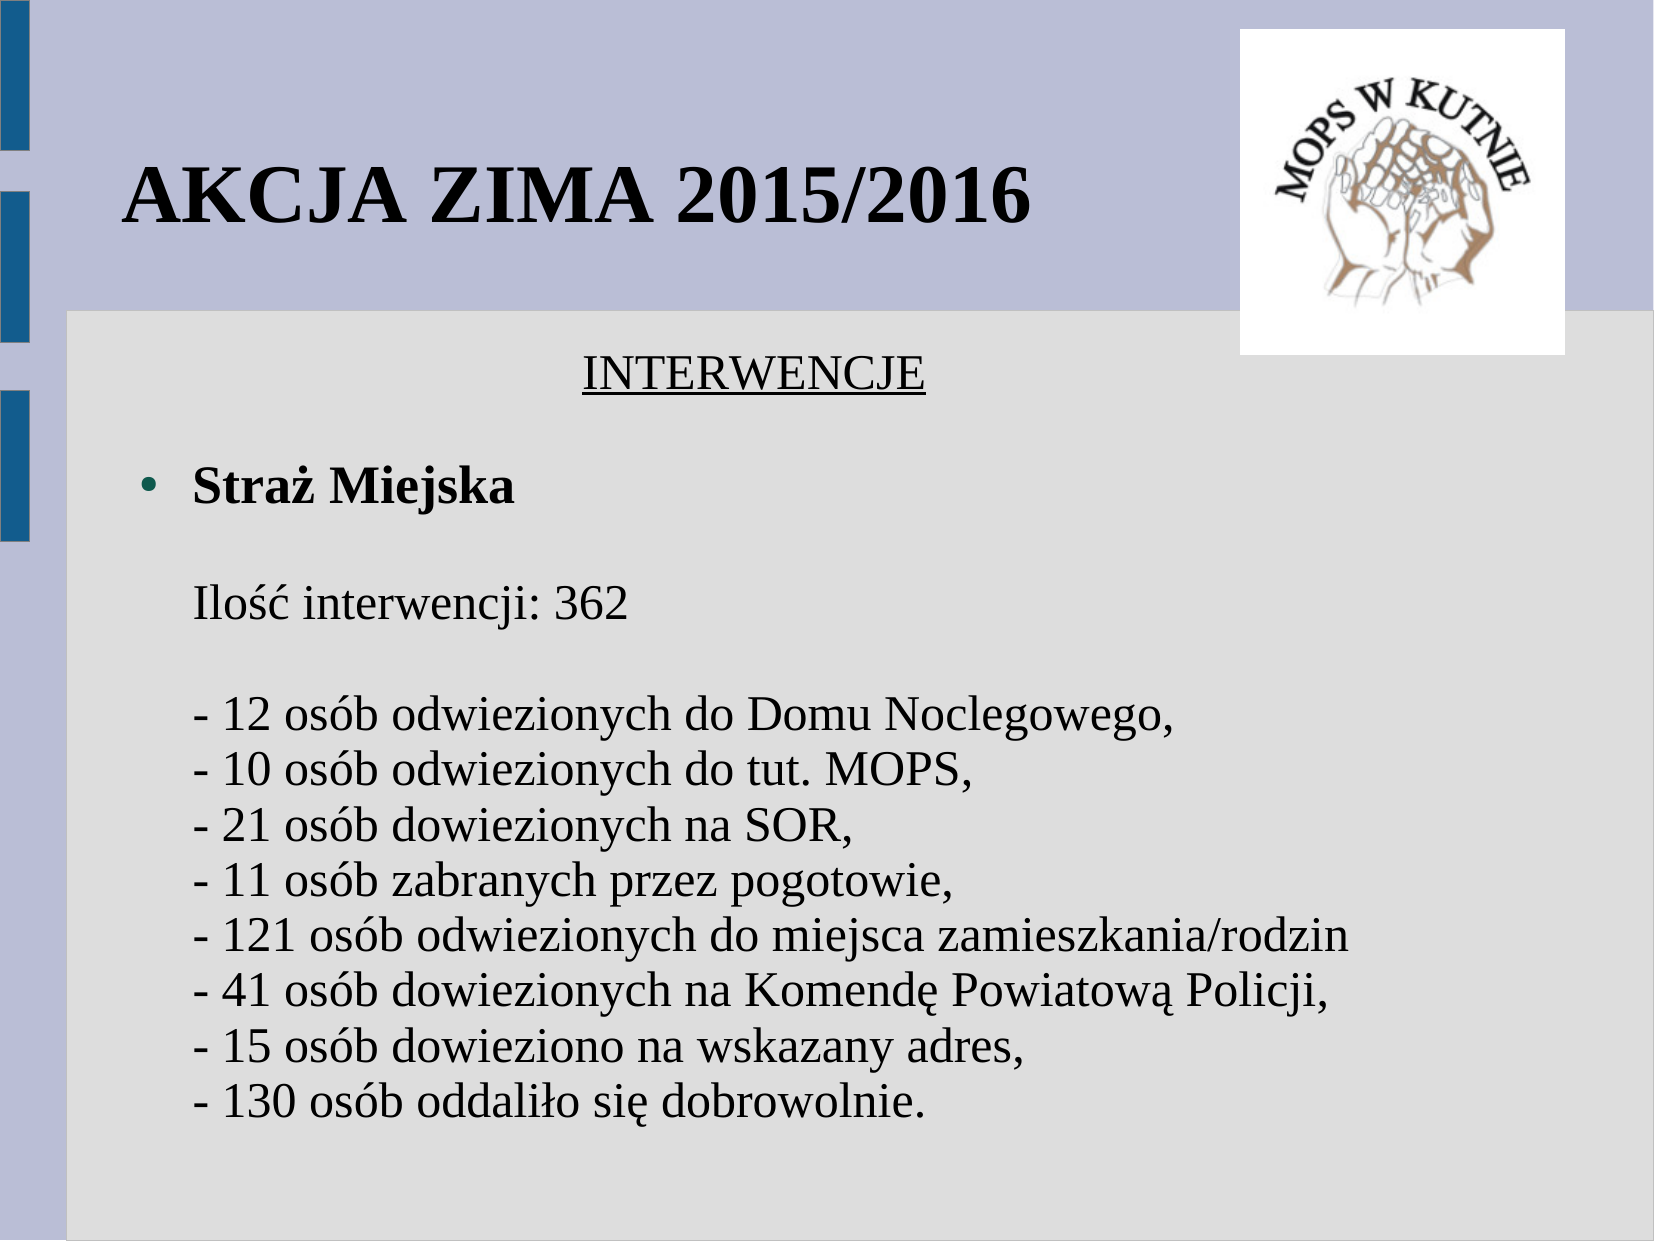

# AKCJA ZIMA 2015/2016
INTERWENCJE
Straż Miejska
Ilość interwencji: 362
- 12 osób odwiezionych do Domu Noclegowego,
- 10 osób odwiezionych do tut. MOPS,
- 21 osób dowiezionych na SOR,
- 11 osób zabranych przez pogotowie,
- 121 osób odwiezionych do miejsca zamieszkania/rodzin
- 41 osób dowiezionych na Komendę Powiatową Policji,
- 15 osób dowieziono na wskazany adres,
- 130 osób oddaliło się dobrowolnie.